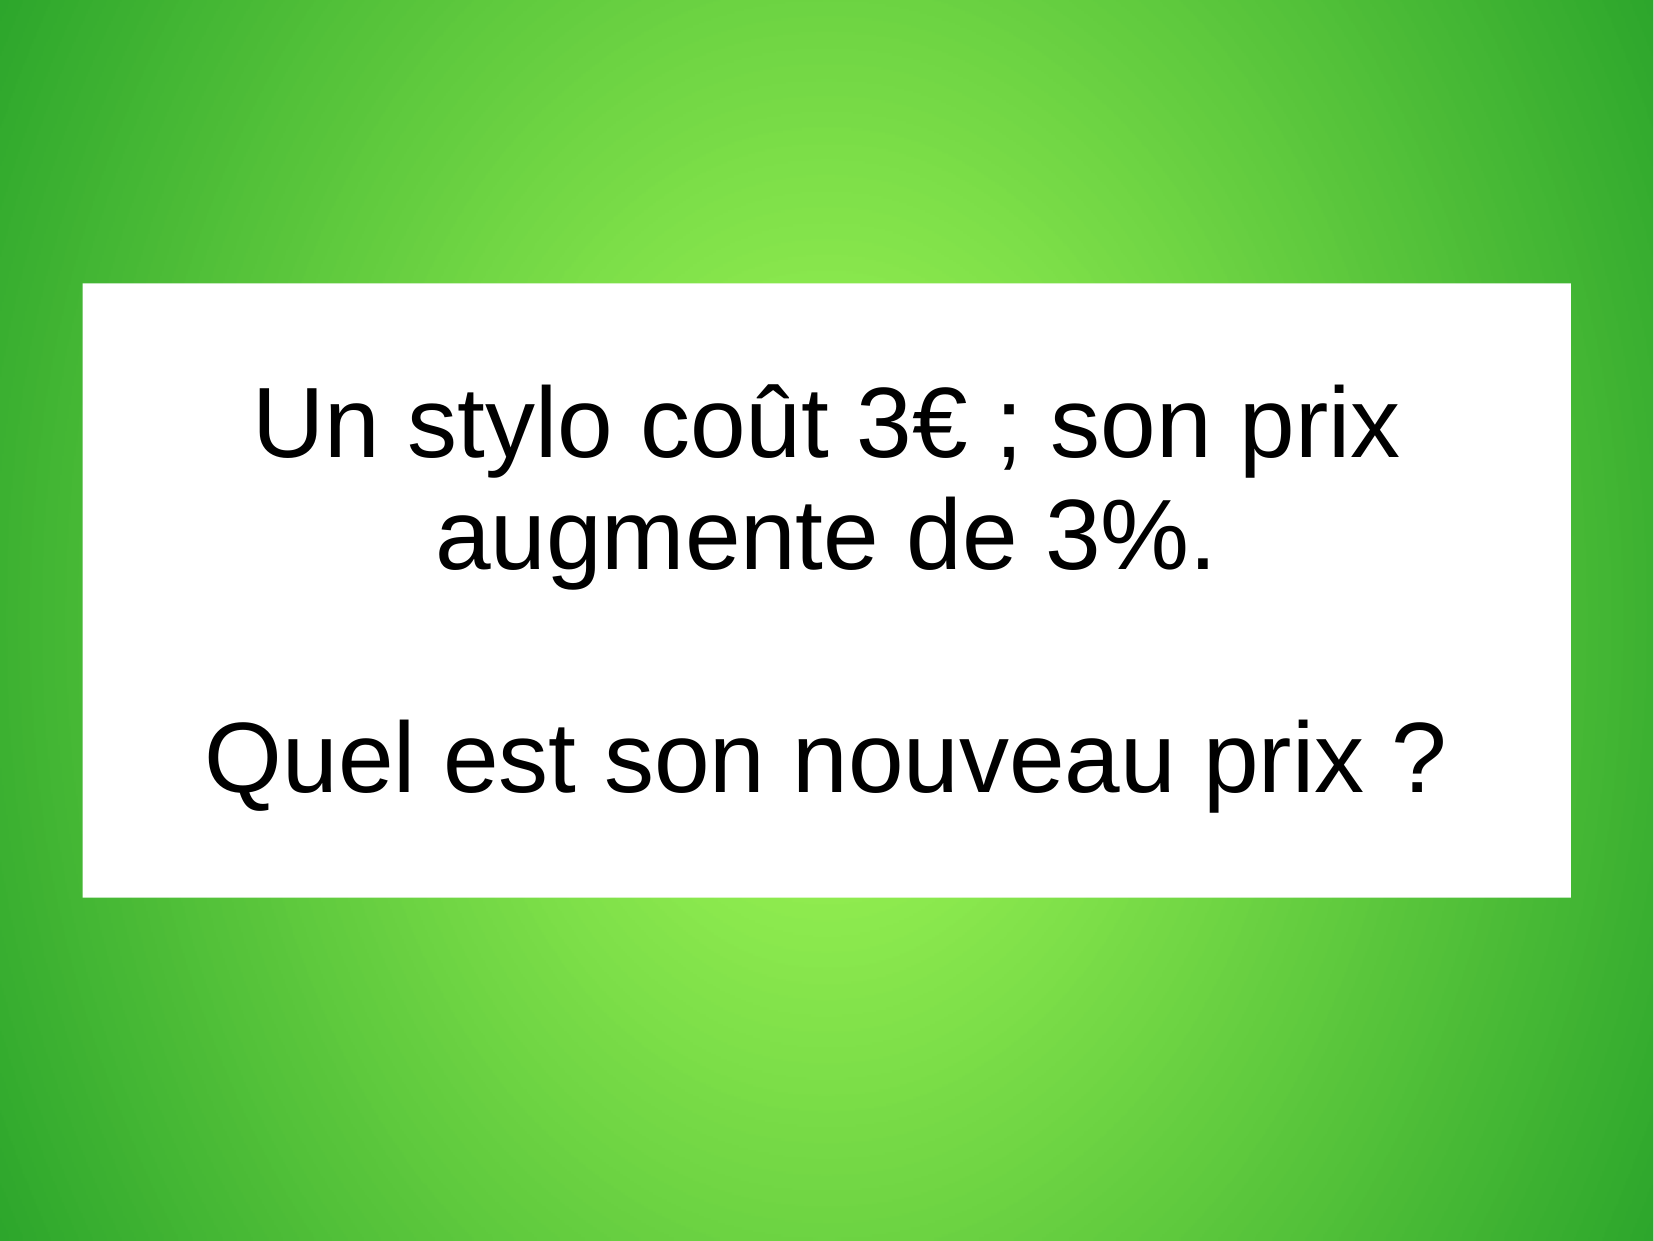

# Un stylo coût 3€ ; son prix augmente de 3%.
Quel est son nouveau prix ?